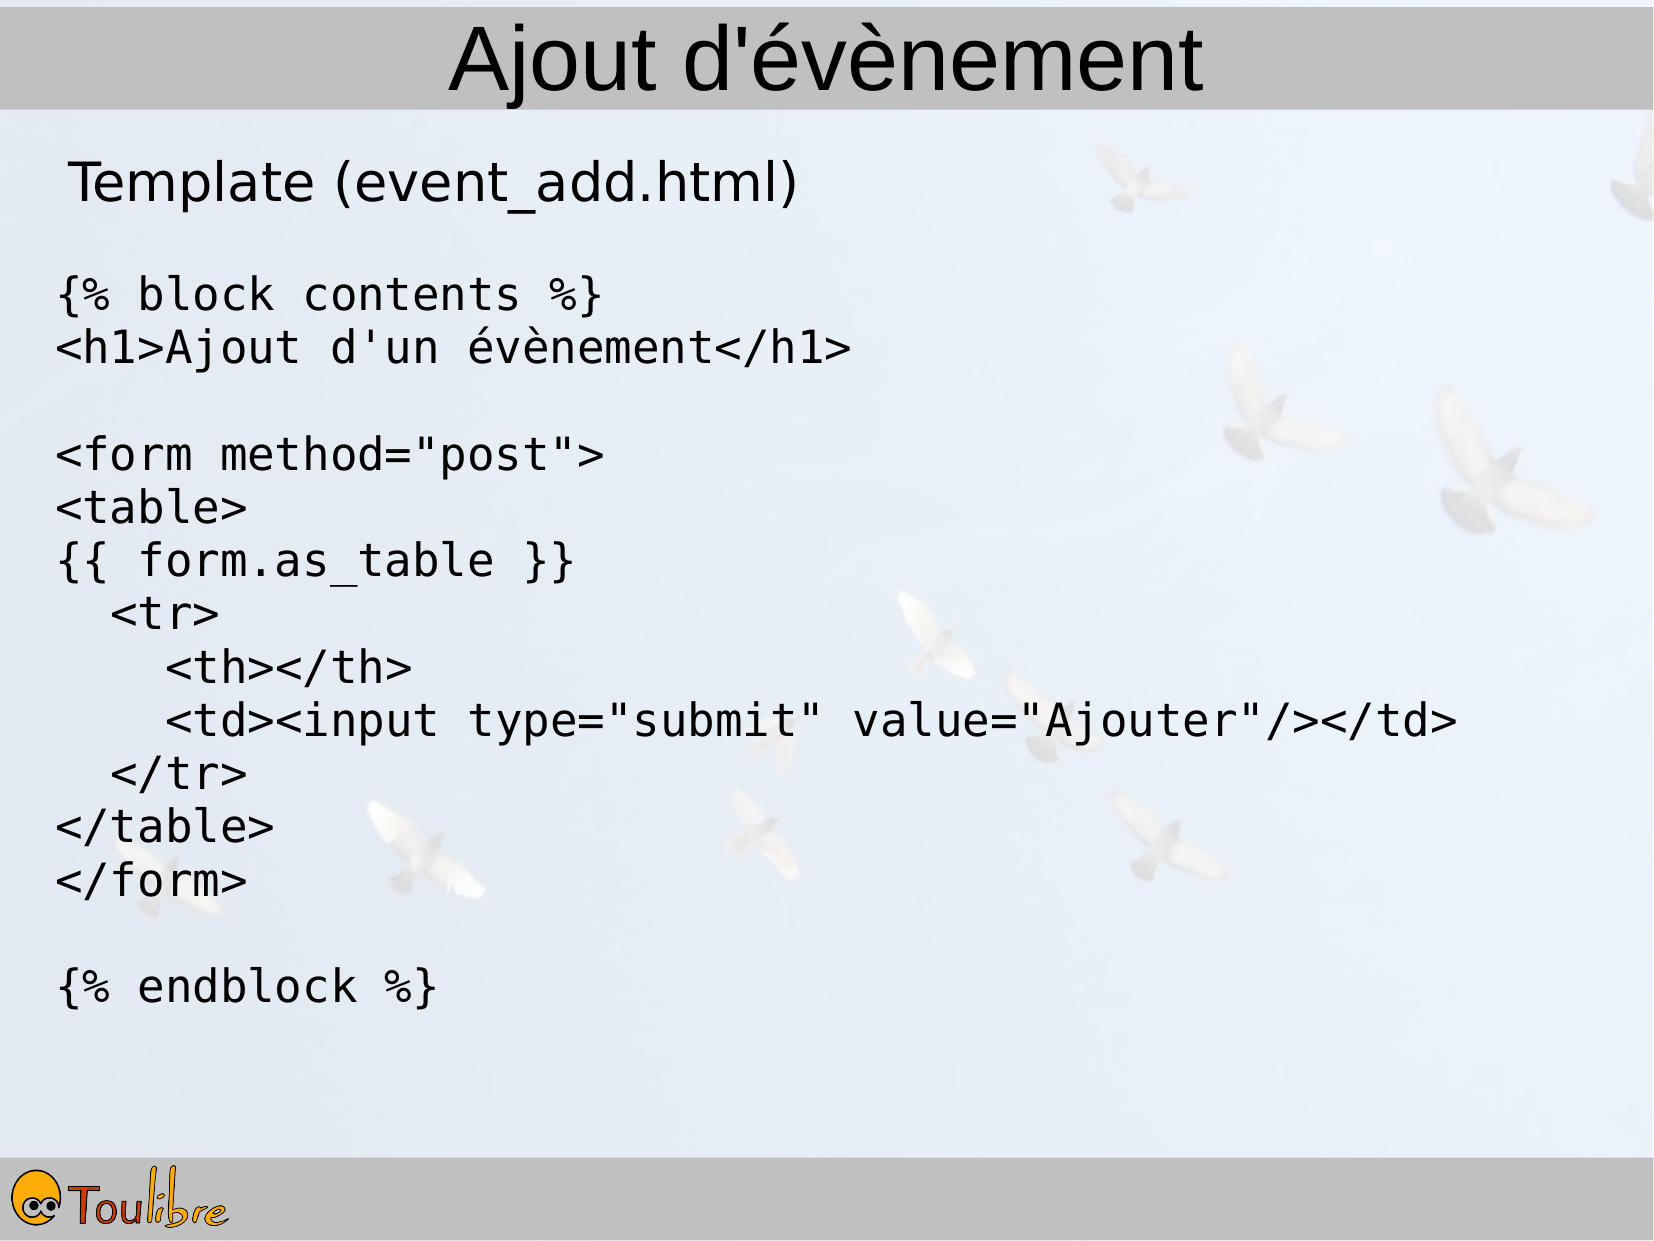

# Ajout d'évènement
Template (event_add.html)
{% block contents %}
<h1>Ajout d'un évènement</h1>
<form method="post">
<table>
{{ form.as_table }}
 <tr>
 <th></th>
 <td><input type="submit" value="Ajouter"/></td>
 </tr>
</table>
</form>
{% endblock %}